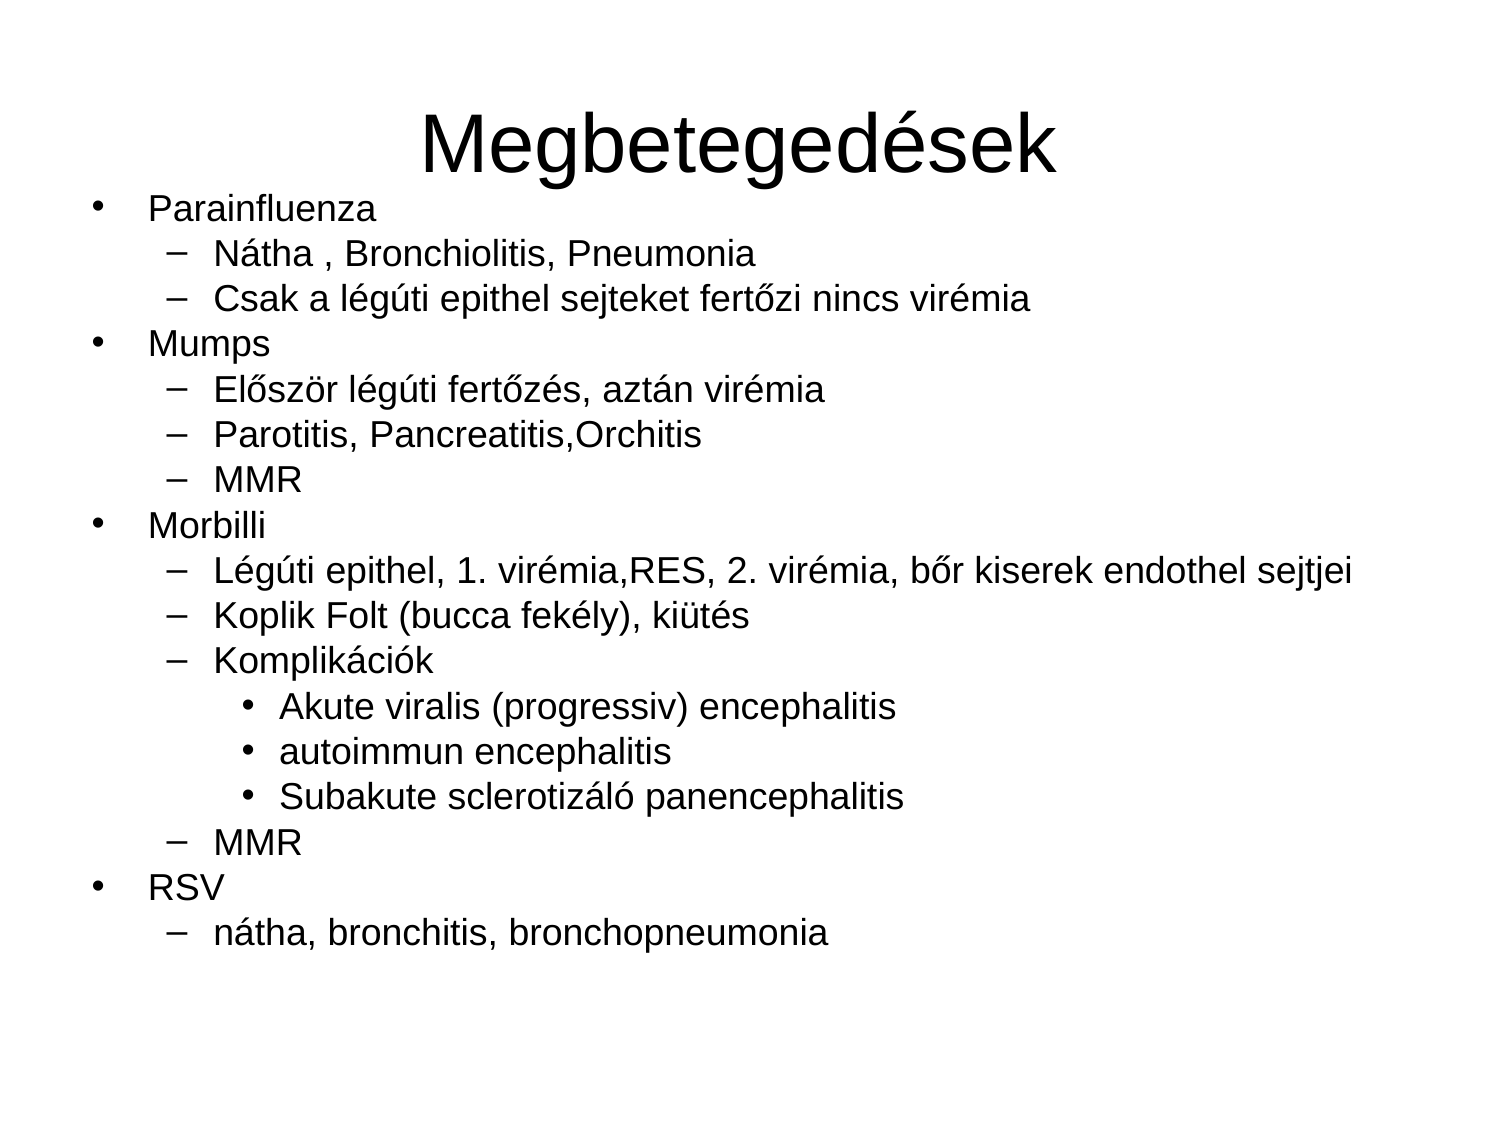

# Megbetegedések
Parainfluenza
Nátha , Bronchiolitis, Pneumonia
Csak a légúti epithel sejteket fertőzi nincs virémia
Mumps
Először légúti fertőzés, aztán virémia
Parotitis, Pancreatitis,Orchitis
MMR
Morbilli
Légúti epithel, 1. virémia,RES, 2. virémia, bőr kiserek endothel sejtjei
Koplik Folt (bucca fekély), kiütés
Komplikációk
Akute viralis (progressiv) encephalitis
autoimmun encephalitis
Subakute sclerotizáló panencephalitis
MMR
RSV
nátha, bronchitis, bronchopneumonia